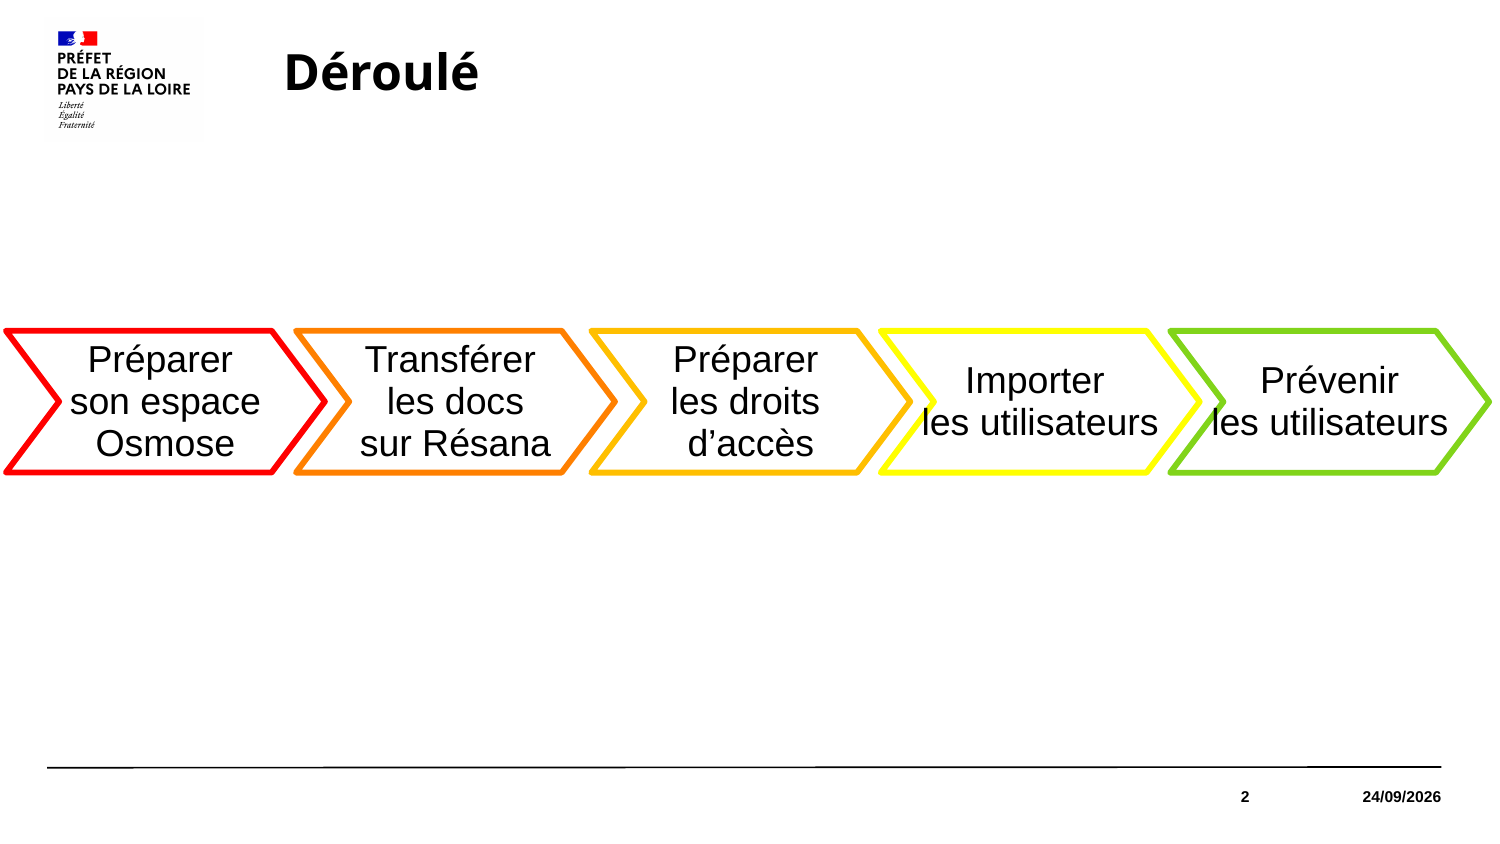

# Déroulé
Préparer
son espace
Osmose
Transférer
les docs
sur Résana
Préparer
les droits
d’accès
Importer
les utilisateurs
Prévenir
les utilisateurs